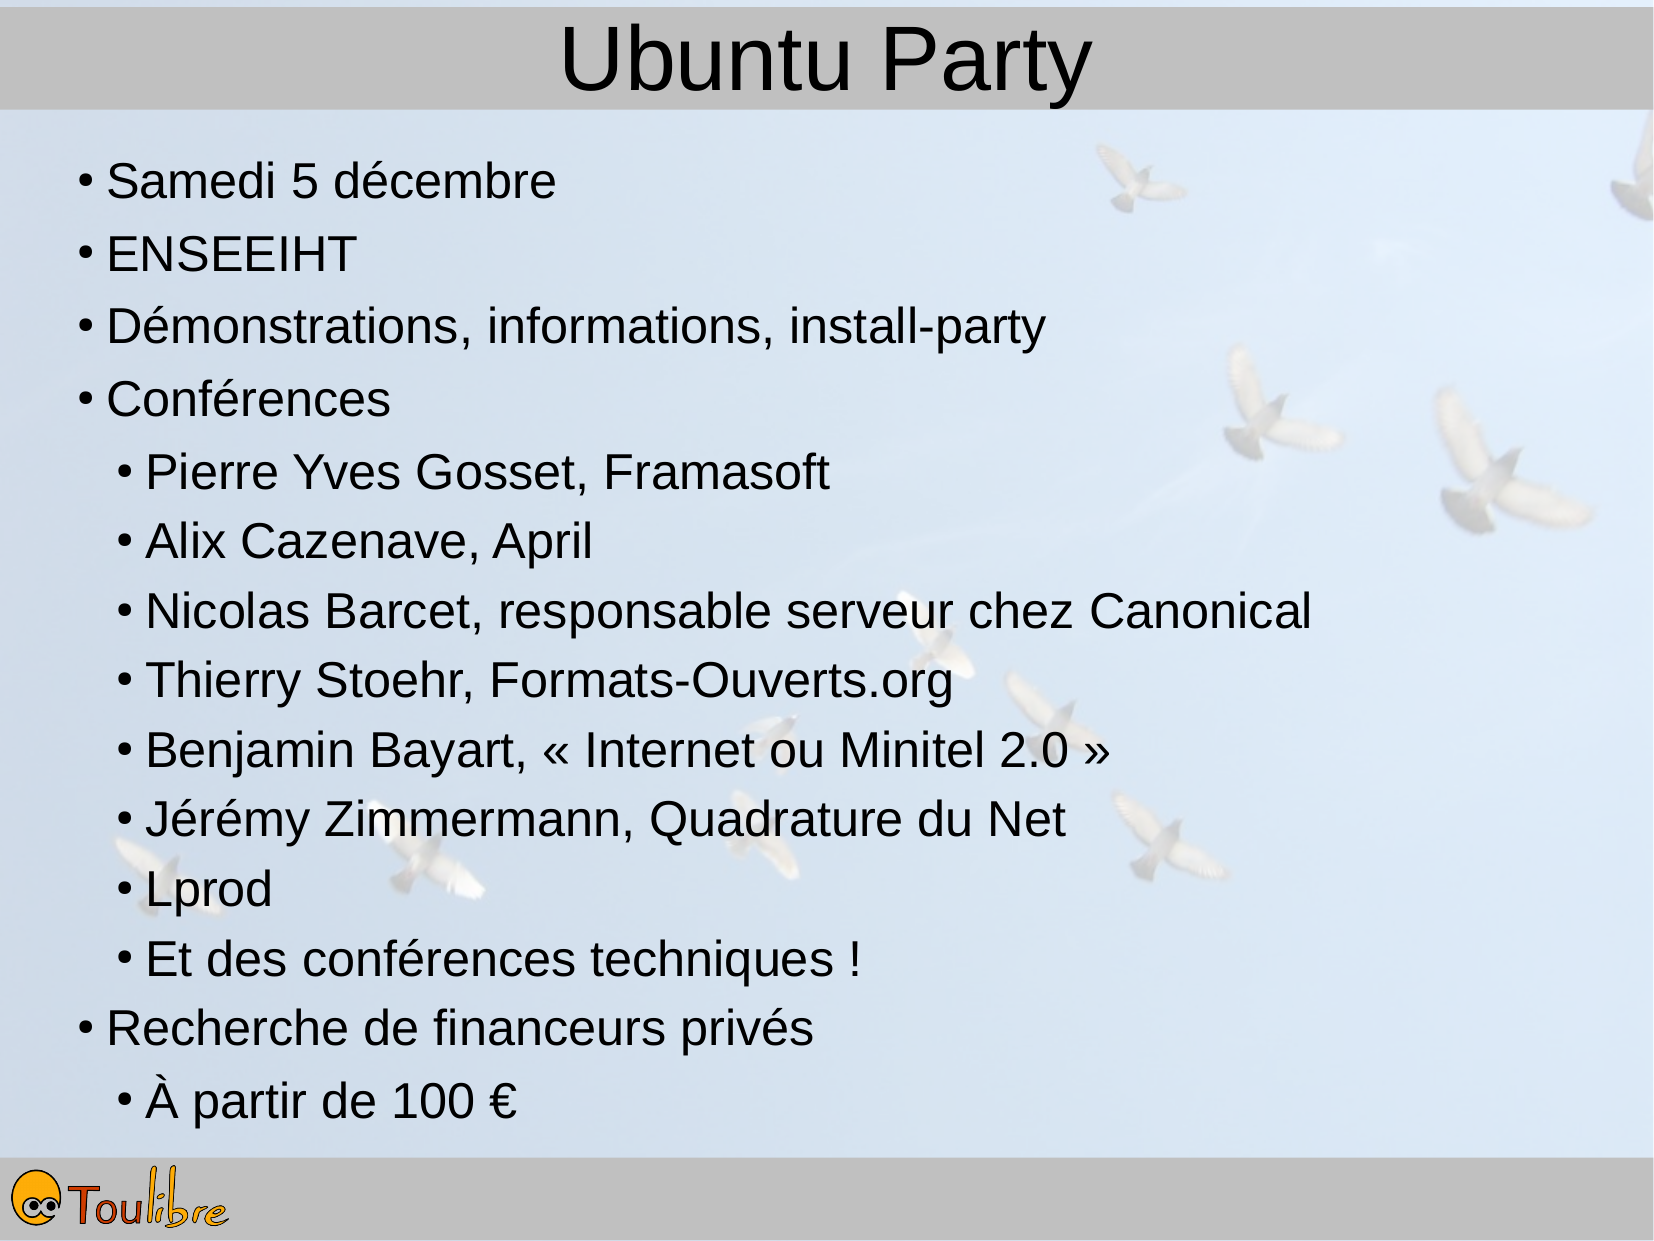

# Ubuntu Party
Samedi 5 décembre
ENSEEIHT
Démonstrations, informations, install-party
Conférences
Pierre Yves Gosset, Framasoft
Alix Cazenave, April
Nicolas Barcet, responsable serveur chez Canonical
Thierry Stoehr, Formats-Ouverts.org
Benjamin Bayart, « Internet ou Minitel 2.0 »
Jérémy Zimmermann, Quadrature du Net
Lprod
Et des conférences techniques !
Recherche de financeurs privés
À partir de 100 €